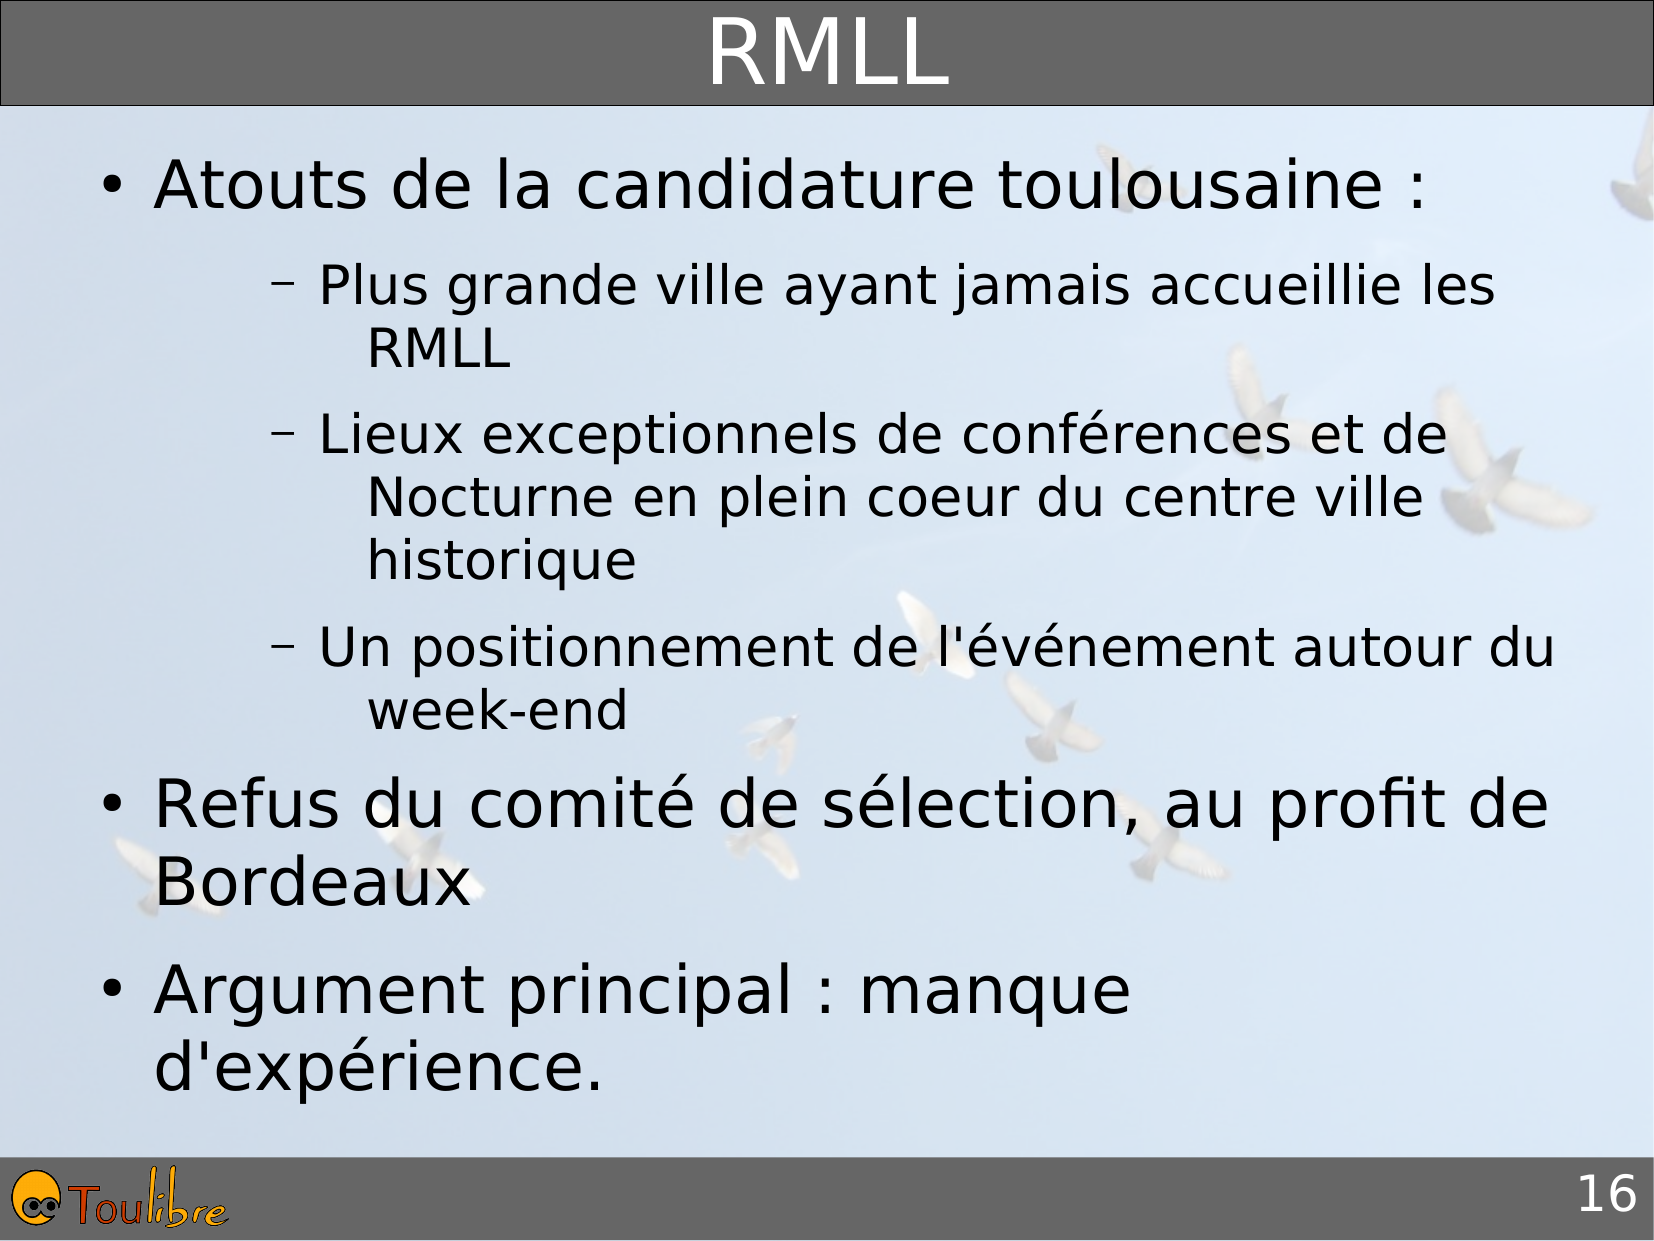

# RMLL
Atouts de la candidature toulousaine :
Plus grande ville ayant jamais accueillie les RMLL
Lieux exceptionnels de conférences et de Nocturne en plein coeur du centre ville historique
Un positionnement de l'événement autour du week-end
Refus du comité de sélection, au profit de Bordeaux
Argument principal : manque d'expérience.